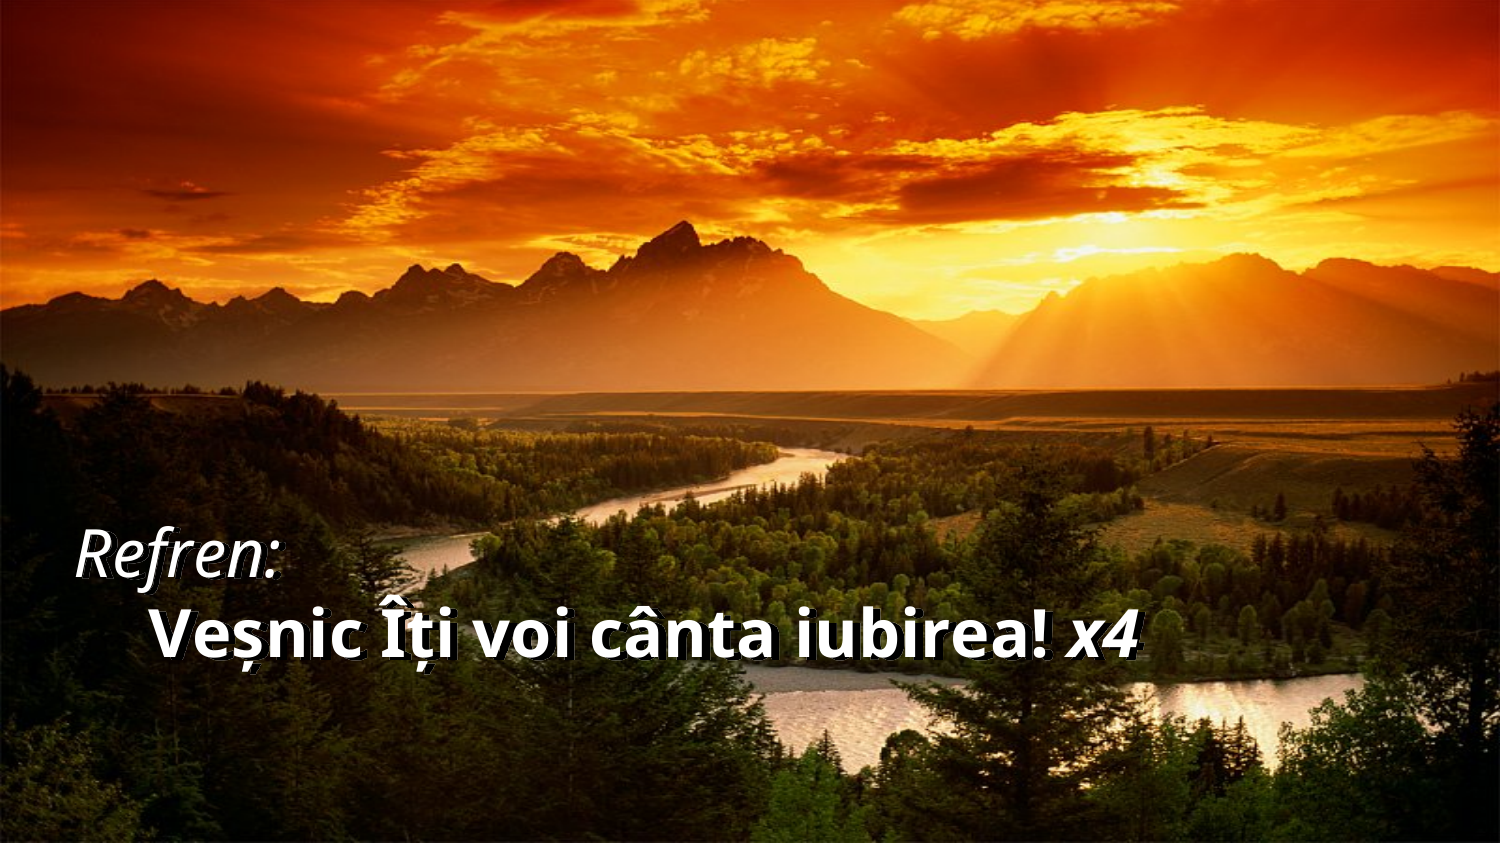

Refren:
Veşnic Îţi voi cânta iubirea! x4